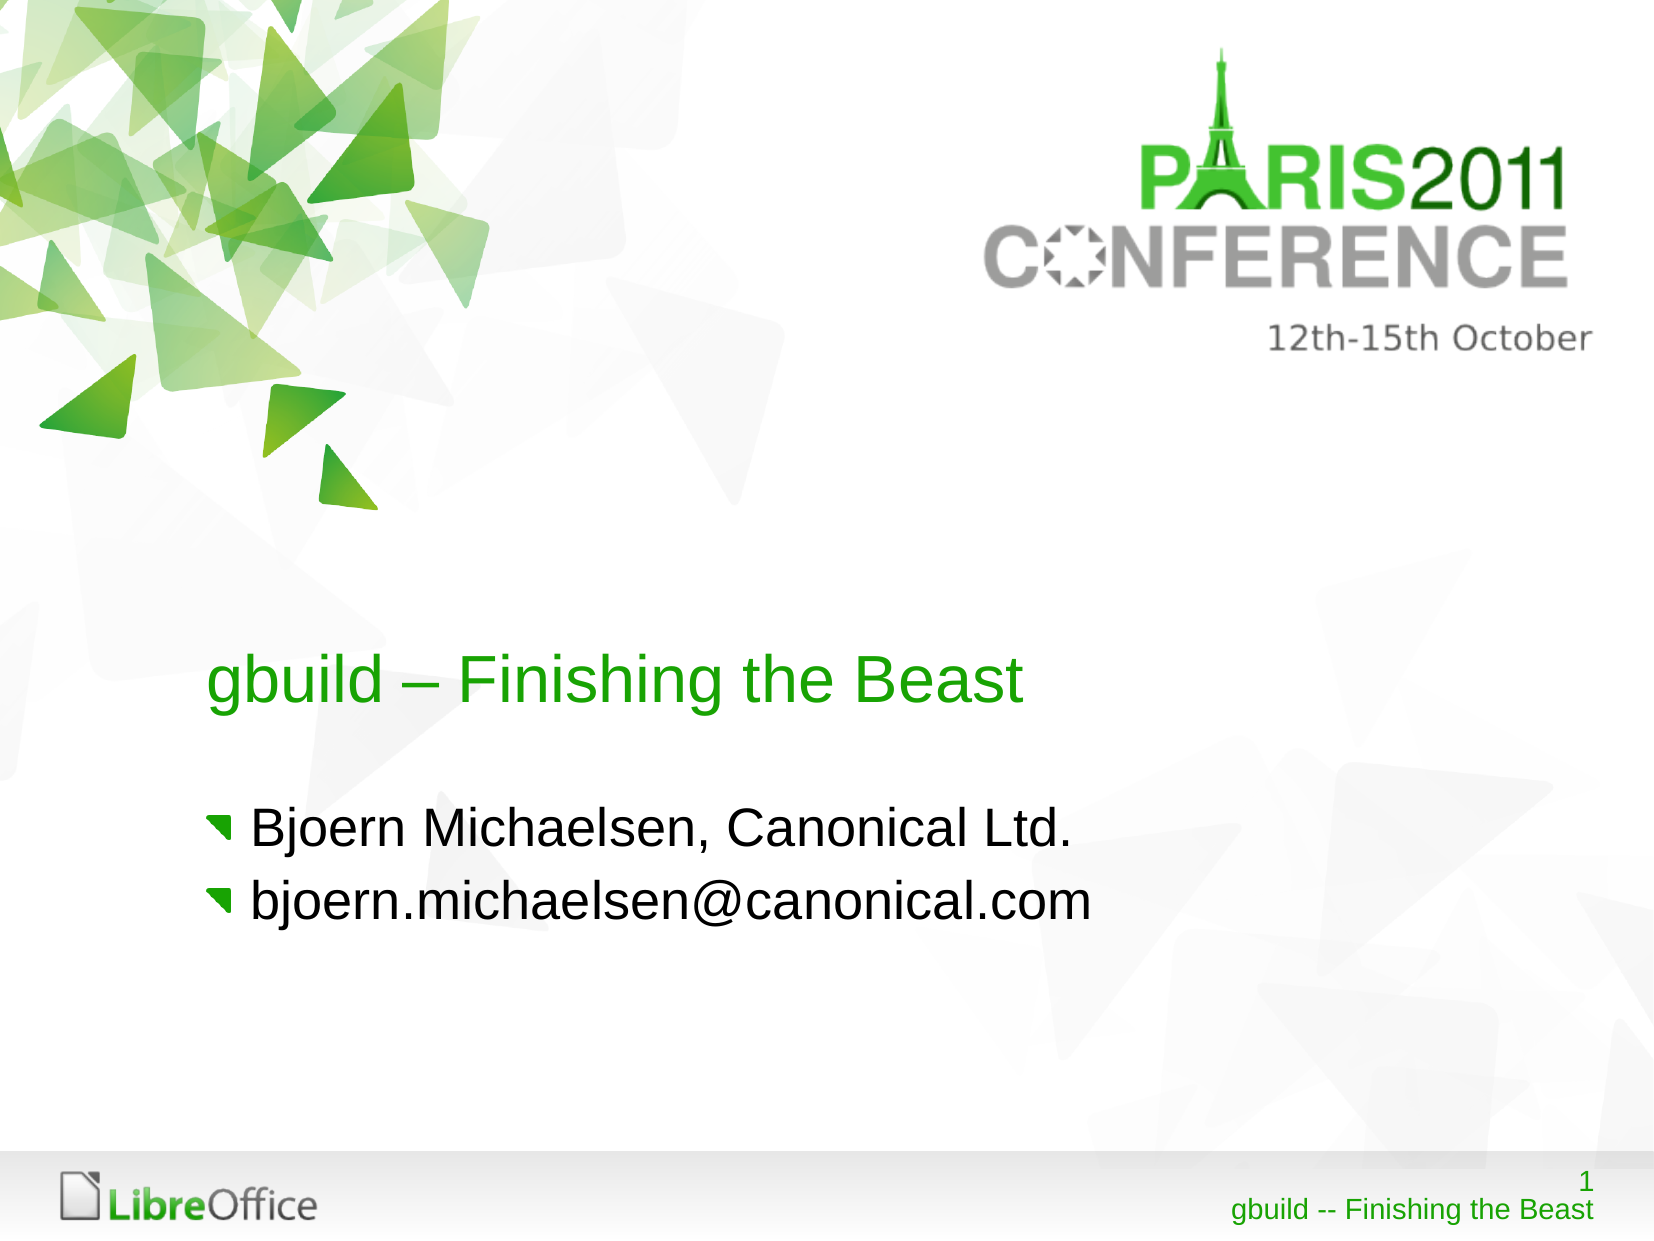

# gbuild – Finishing the Beast
Bjoern Michaelsen, Canonical Ltd.
bjoern.michaelsen@canonical.com
1
gbuild -- Finishing the Beast